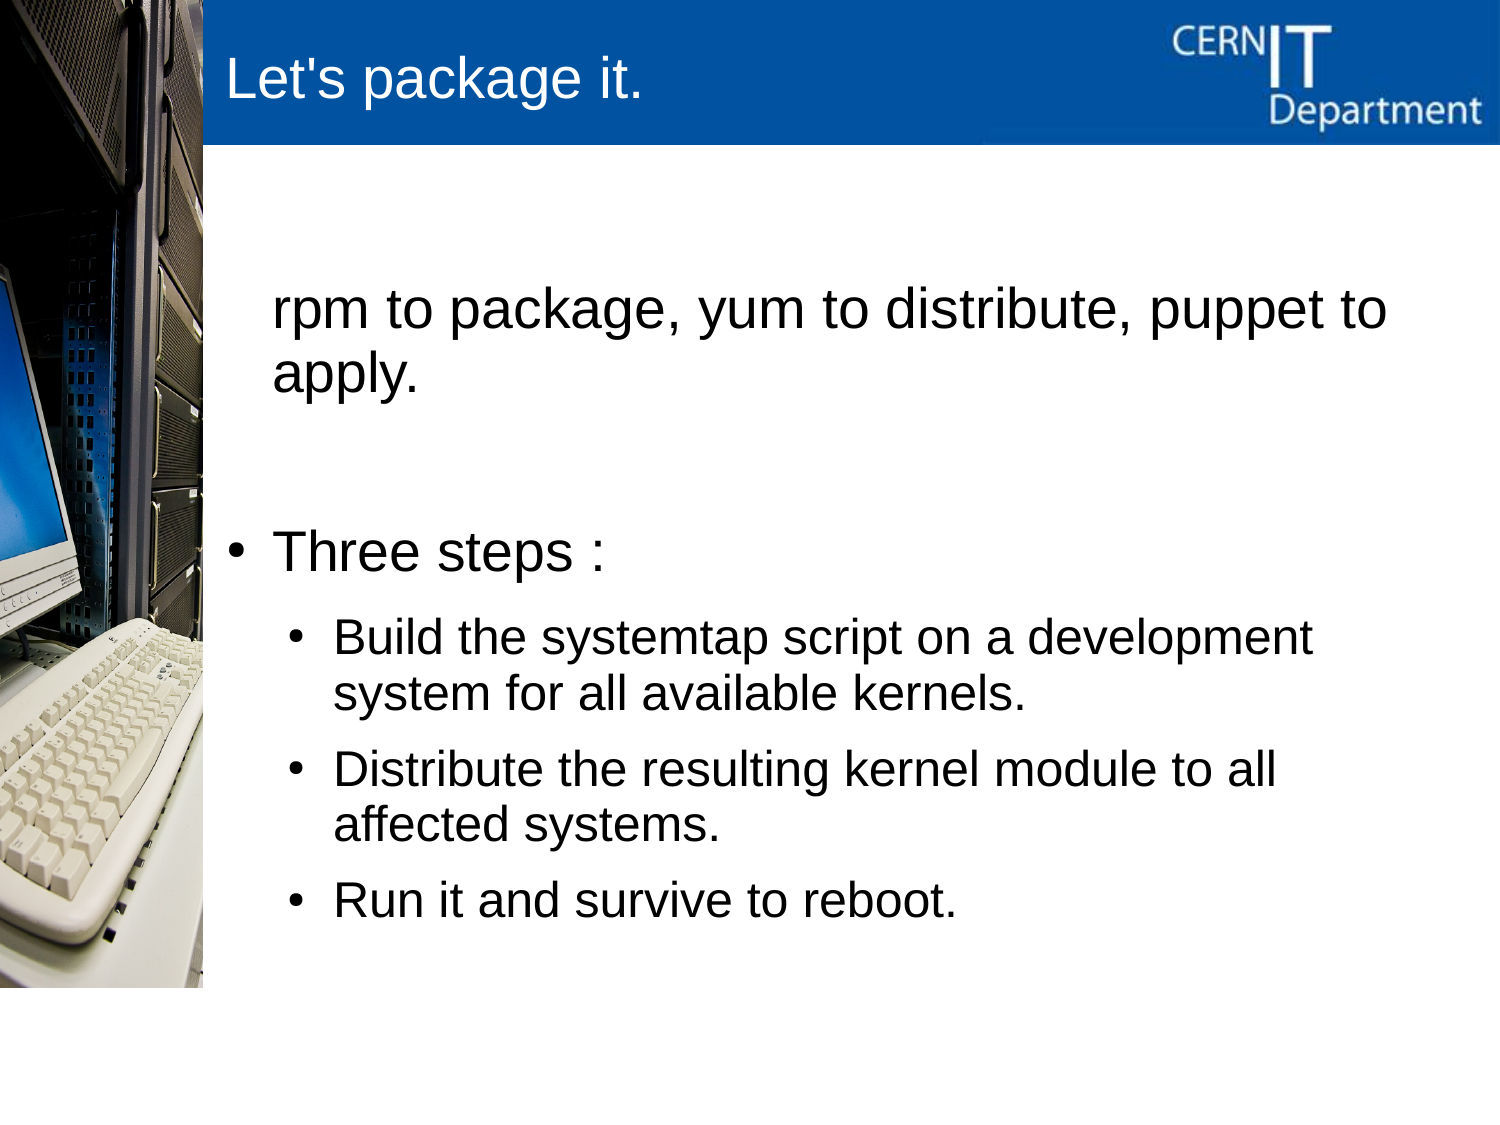

# Let's package it.
rpm to package, yum to distribute, puppet to apply.
Three steps :
Build the systemtap script on a development system for all available kernels.
Distribute the resulting kernel module to all affected systems.
Run it and survive to reboot.